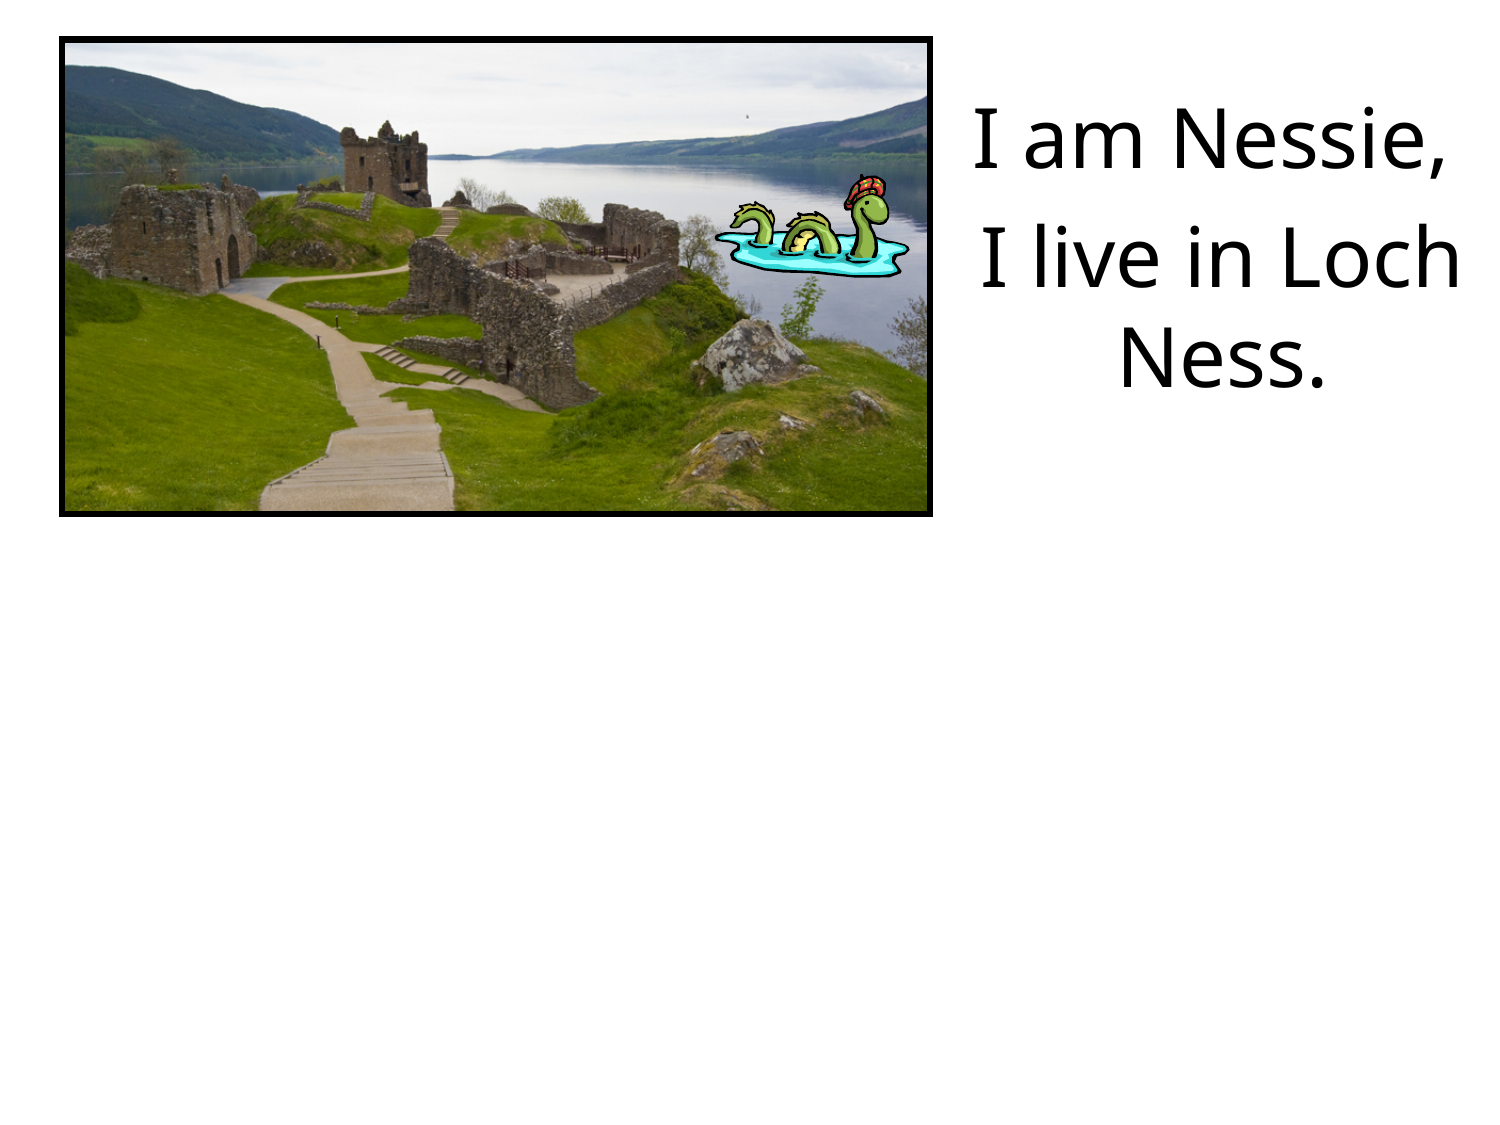

I am Nessie,
I live in Loch Ness.